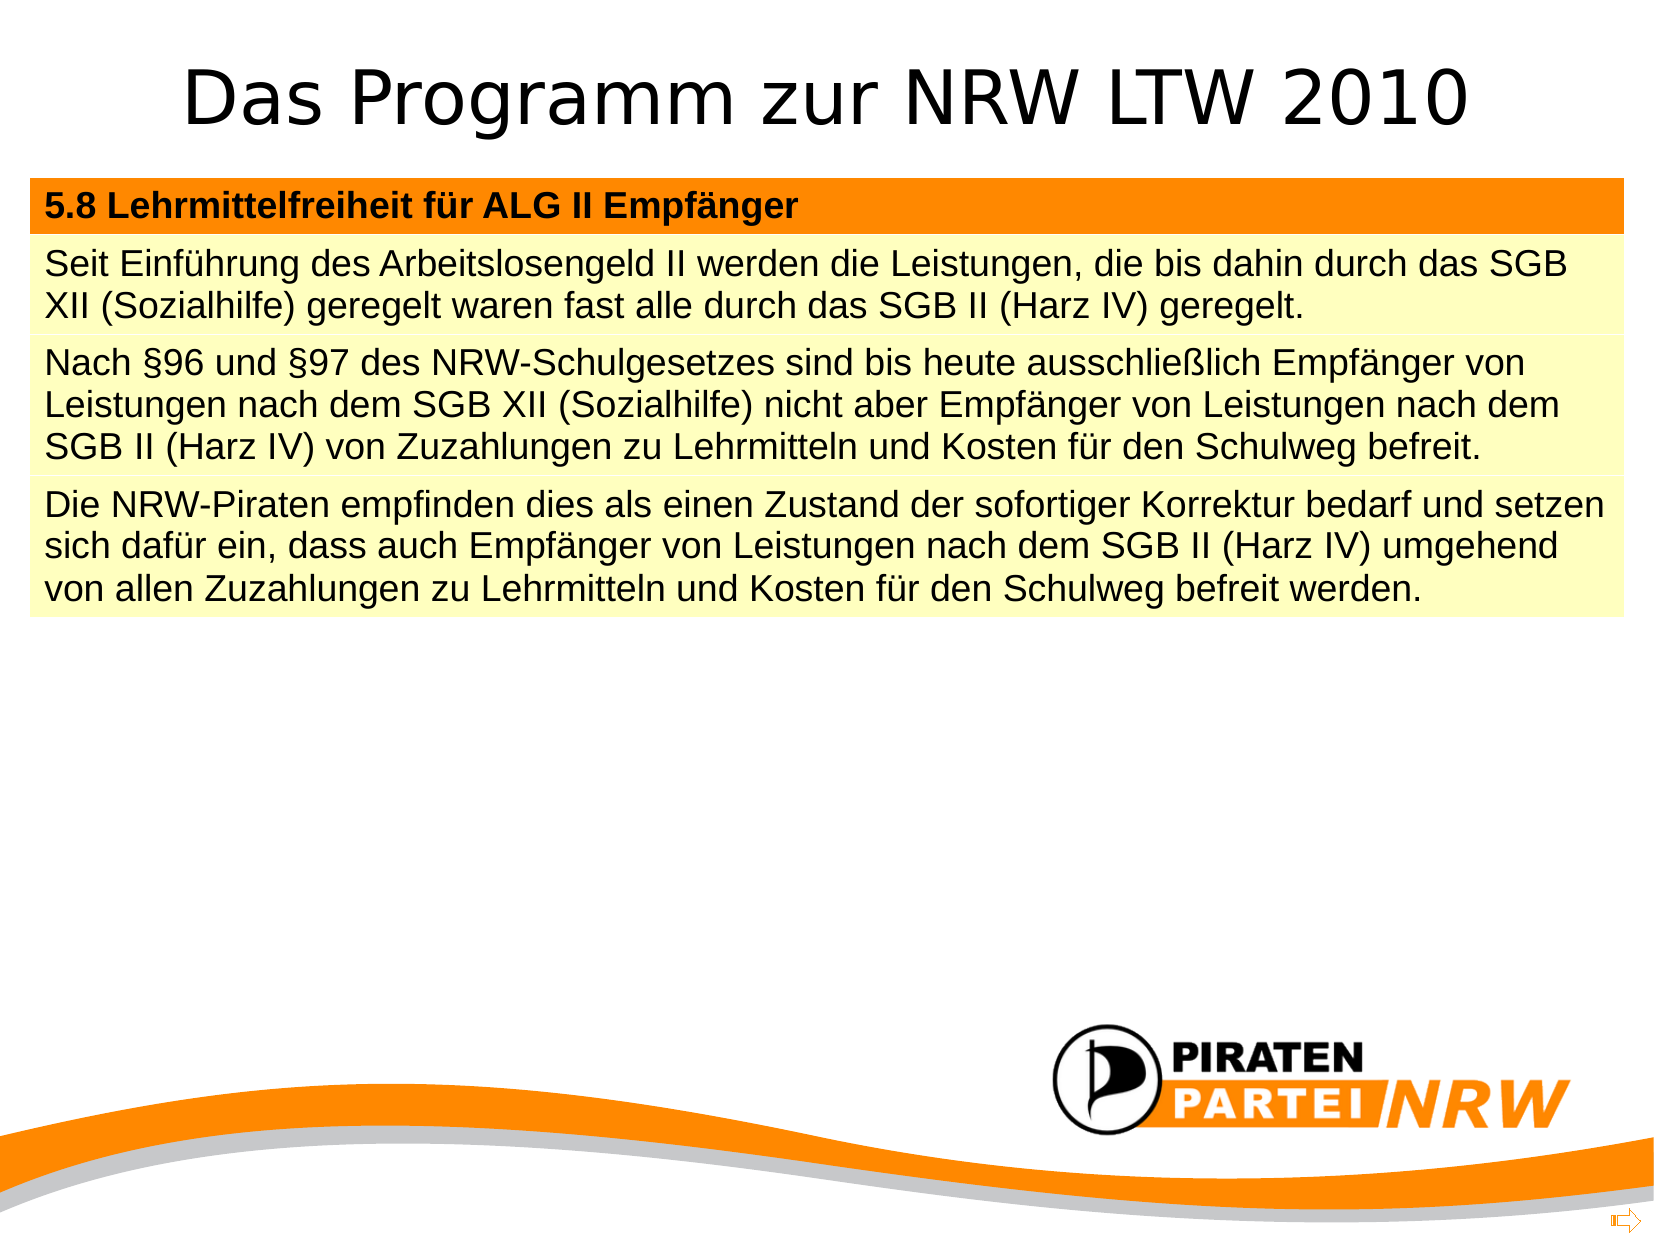

# Das Programm zur NRW LTW 2010
| 5.8 Lehrmittelfreiheit für ALG II Empfänger |
| --- |
| Seit Einführung des Arbeitslosengeld II werden die Leistungen, die bis dahin durch das SGB XII (Sozialhilfe) geregelt waren fast alle durch das SGB II (Harz IV) geregelt. |
| Nach §96 und §97 des NRW-Schulgesetzes sind bis heute ausschließlich Empfänger von Leistungen nach dem SGB XII (Sozialhilfe) nicht aber Empfänger von Leistungen nach dem SGB II (Harz IV) von Zuzahlungen zu Lehrmitteln und Kosten für den Schulweg befreit. |
| Die NRW-Piraten empfinden dies als einen Zustand der sofortiger Korrektur bedarf und setzen sich dafür ein, dass auch Empfänger von Leistungen nach dem SGB II (Harz IV) umgehend von allen Zuzahlungen zu Lehrmitteln und Kosten für den Schulweg befreit werden. |